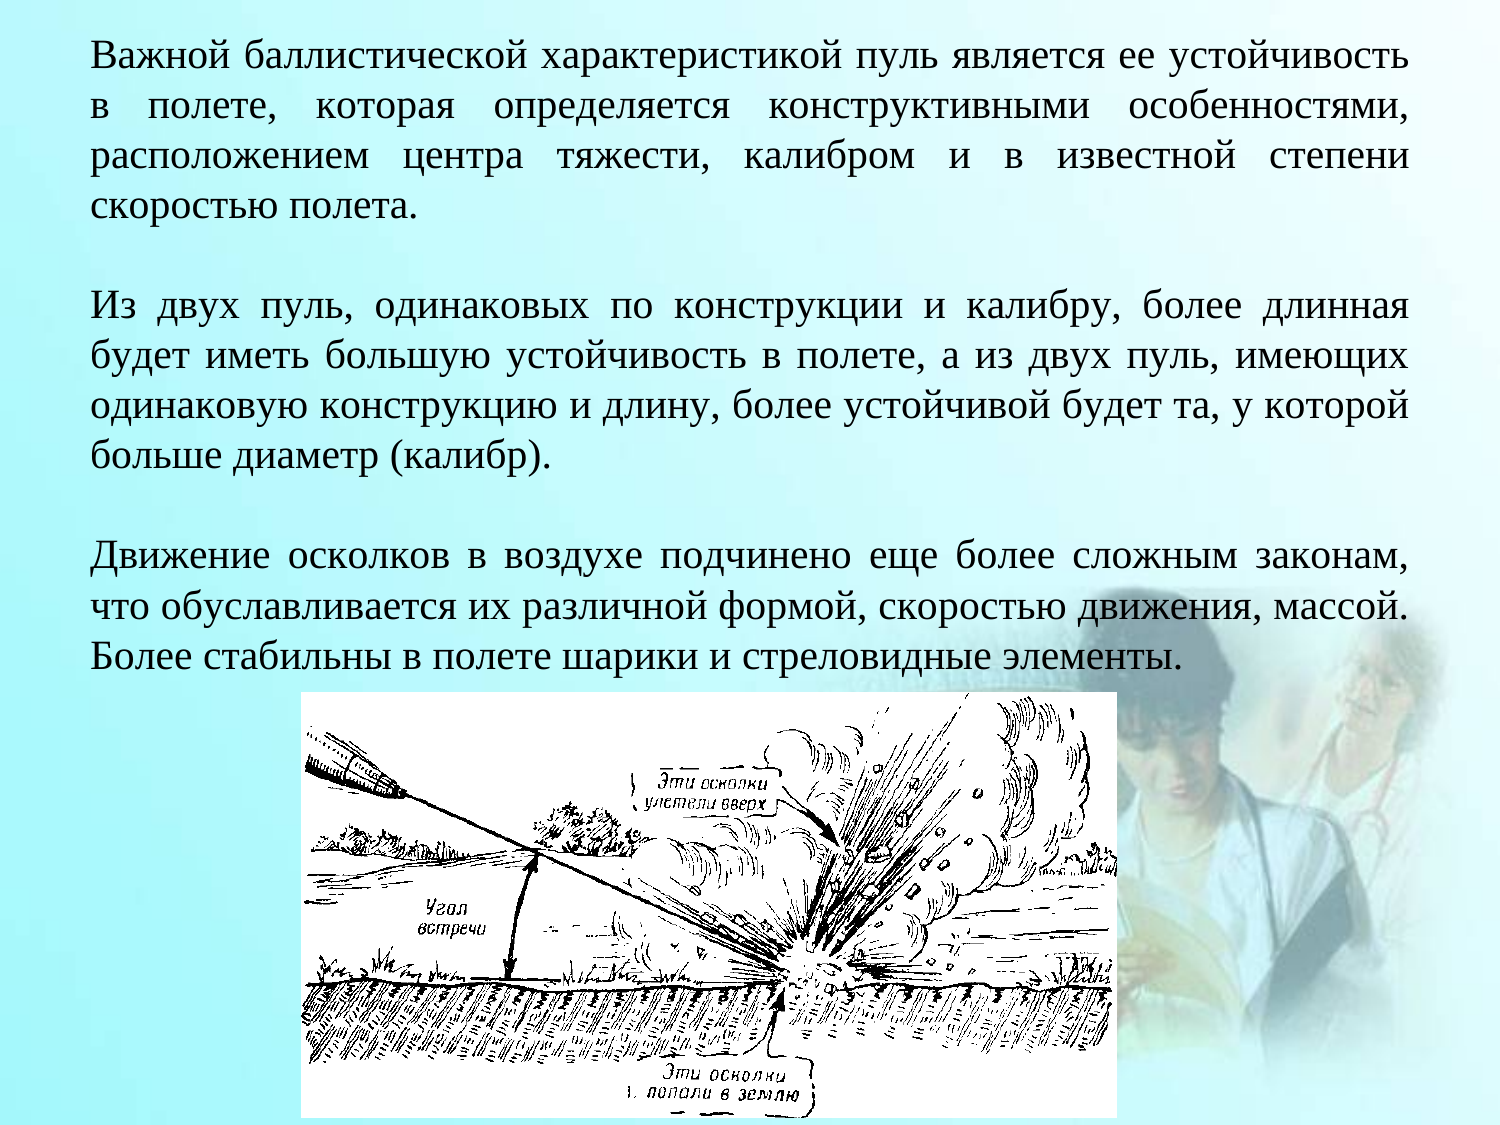

# Важной баллистической характеристикой пуль является ее устойчивость в полете, которая определяется конструктивными особенностями, расположением центра тяжести, калибром и в известной степени скоростью полета.
Из двух пуль, одинаковых по конструкции и калибру, более длинная будет иметь большую устойчивость в полете, а из двух пуль, имеющих одинаковую конструкцию и длину, более устойчивой будет та, у которой больше диаметр (калибр).
Движение осколков в воздухе подчинено еще более сложным законам, что обуславливается их различной формой, скоростью движения, массой. Более стабильны в полете шарики и стреловидные элементы.